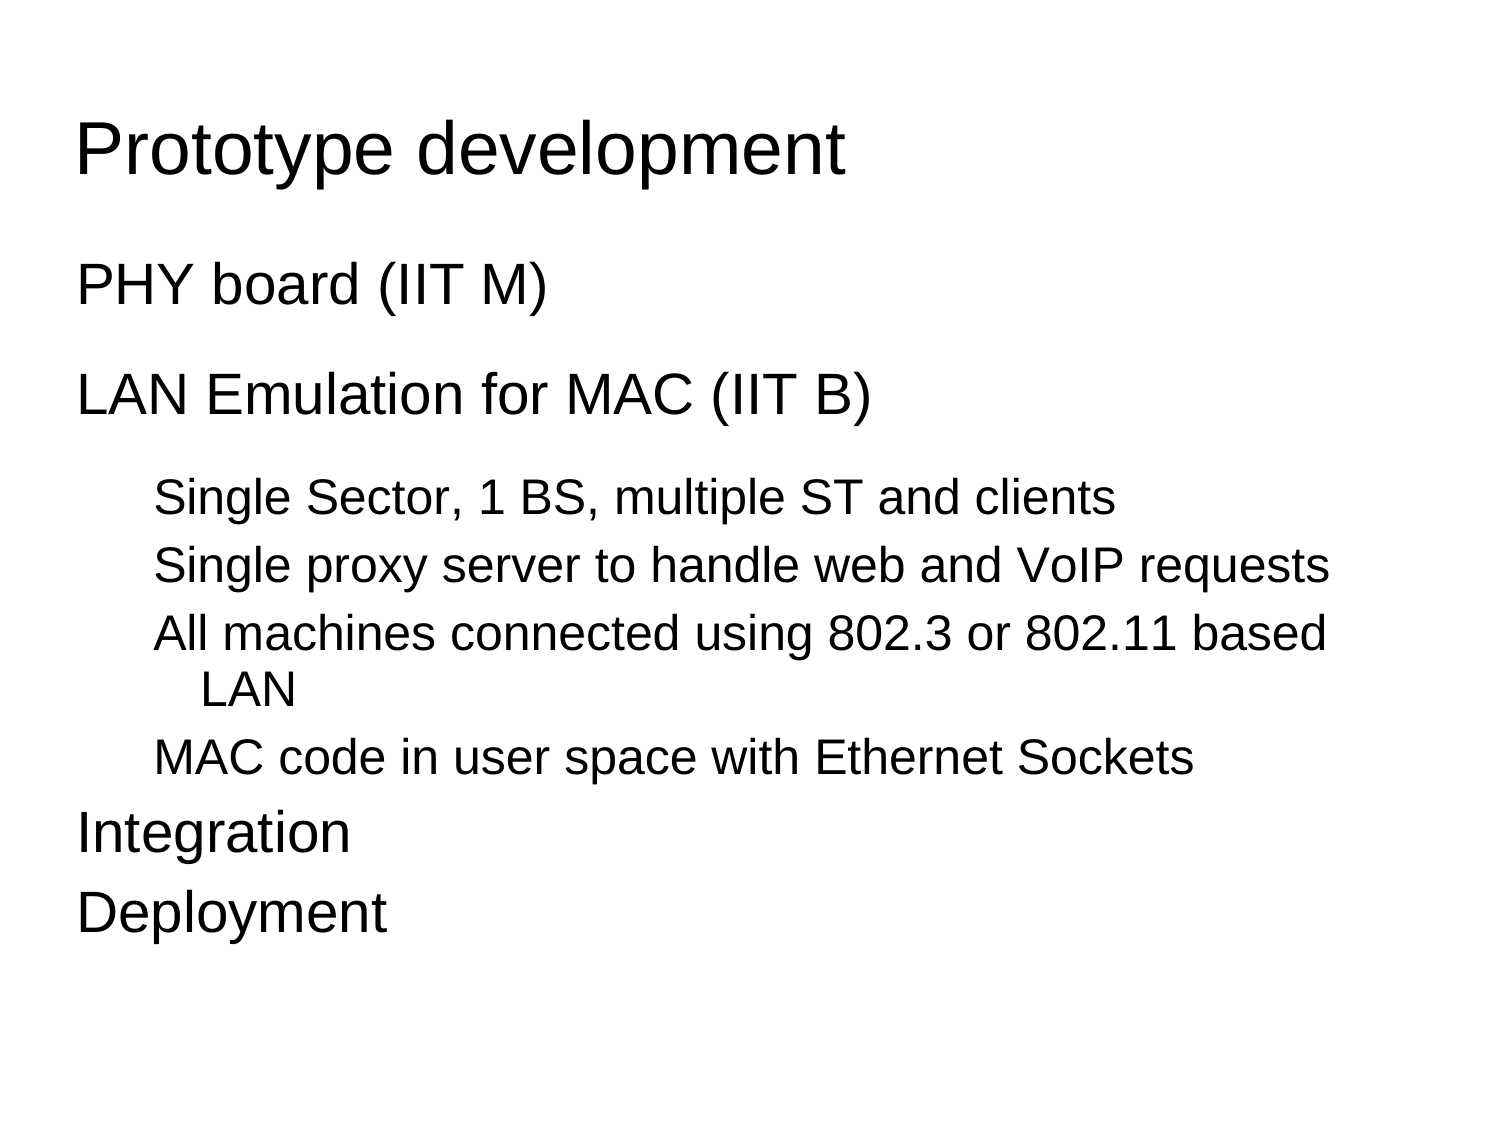

# Prototype development
PHY board (IIT M)
LAN Emulation for MAC (IIT B)
Single Sector, 1 BS, multiple ST and clients
Single proxy server to handle web and VoIP requests
All machines connected using 802.3 or 802.11 based LAN
MAC code in user space with Ethernet Sockets
Integration
Deployment